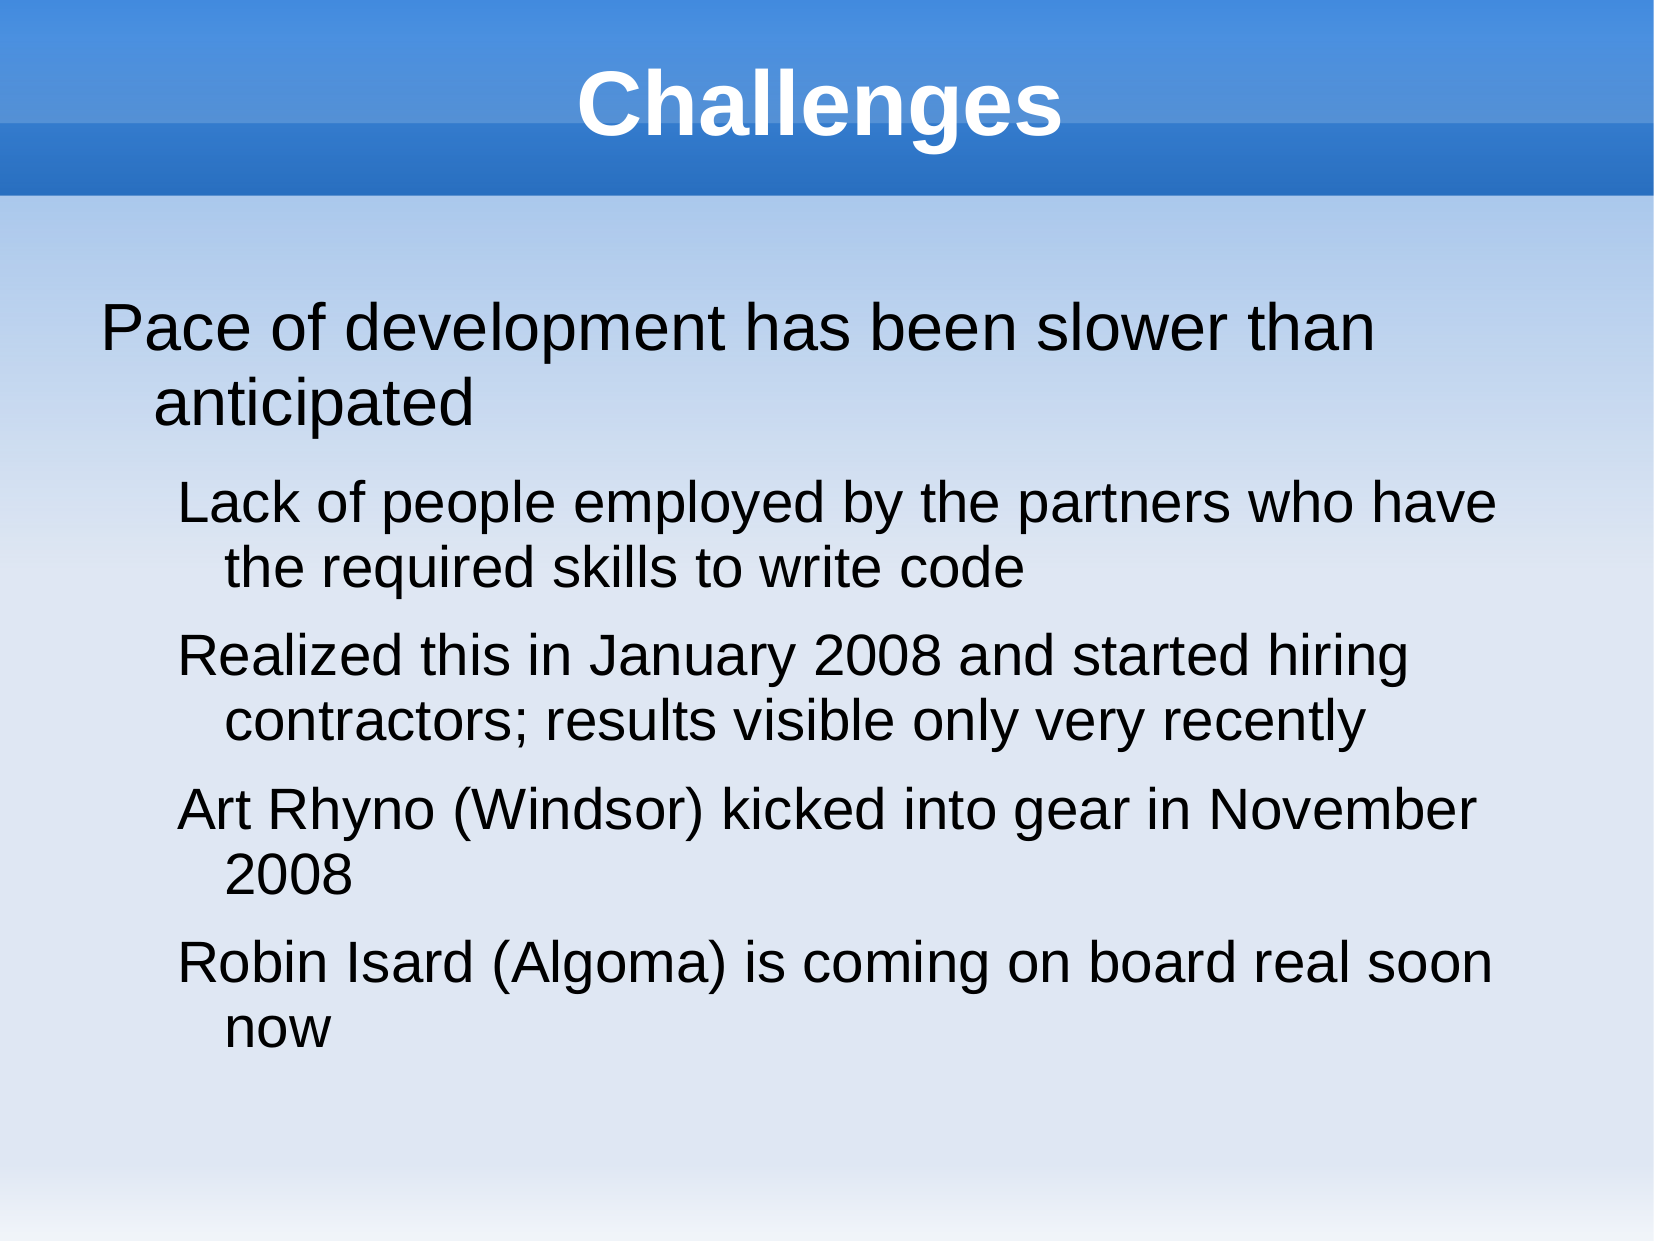

# Challenges
Pace of development has been slower than anticipated
Lack of people employed by the partners who have the required skills to write code
Realized this in January 2008 and started hiring contractors; results visible only very recently
Art Rhyno (Windsor) kicked into gear in November 2008
Robin Isard (Algoma) is coming on board real soon now